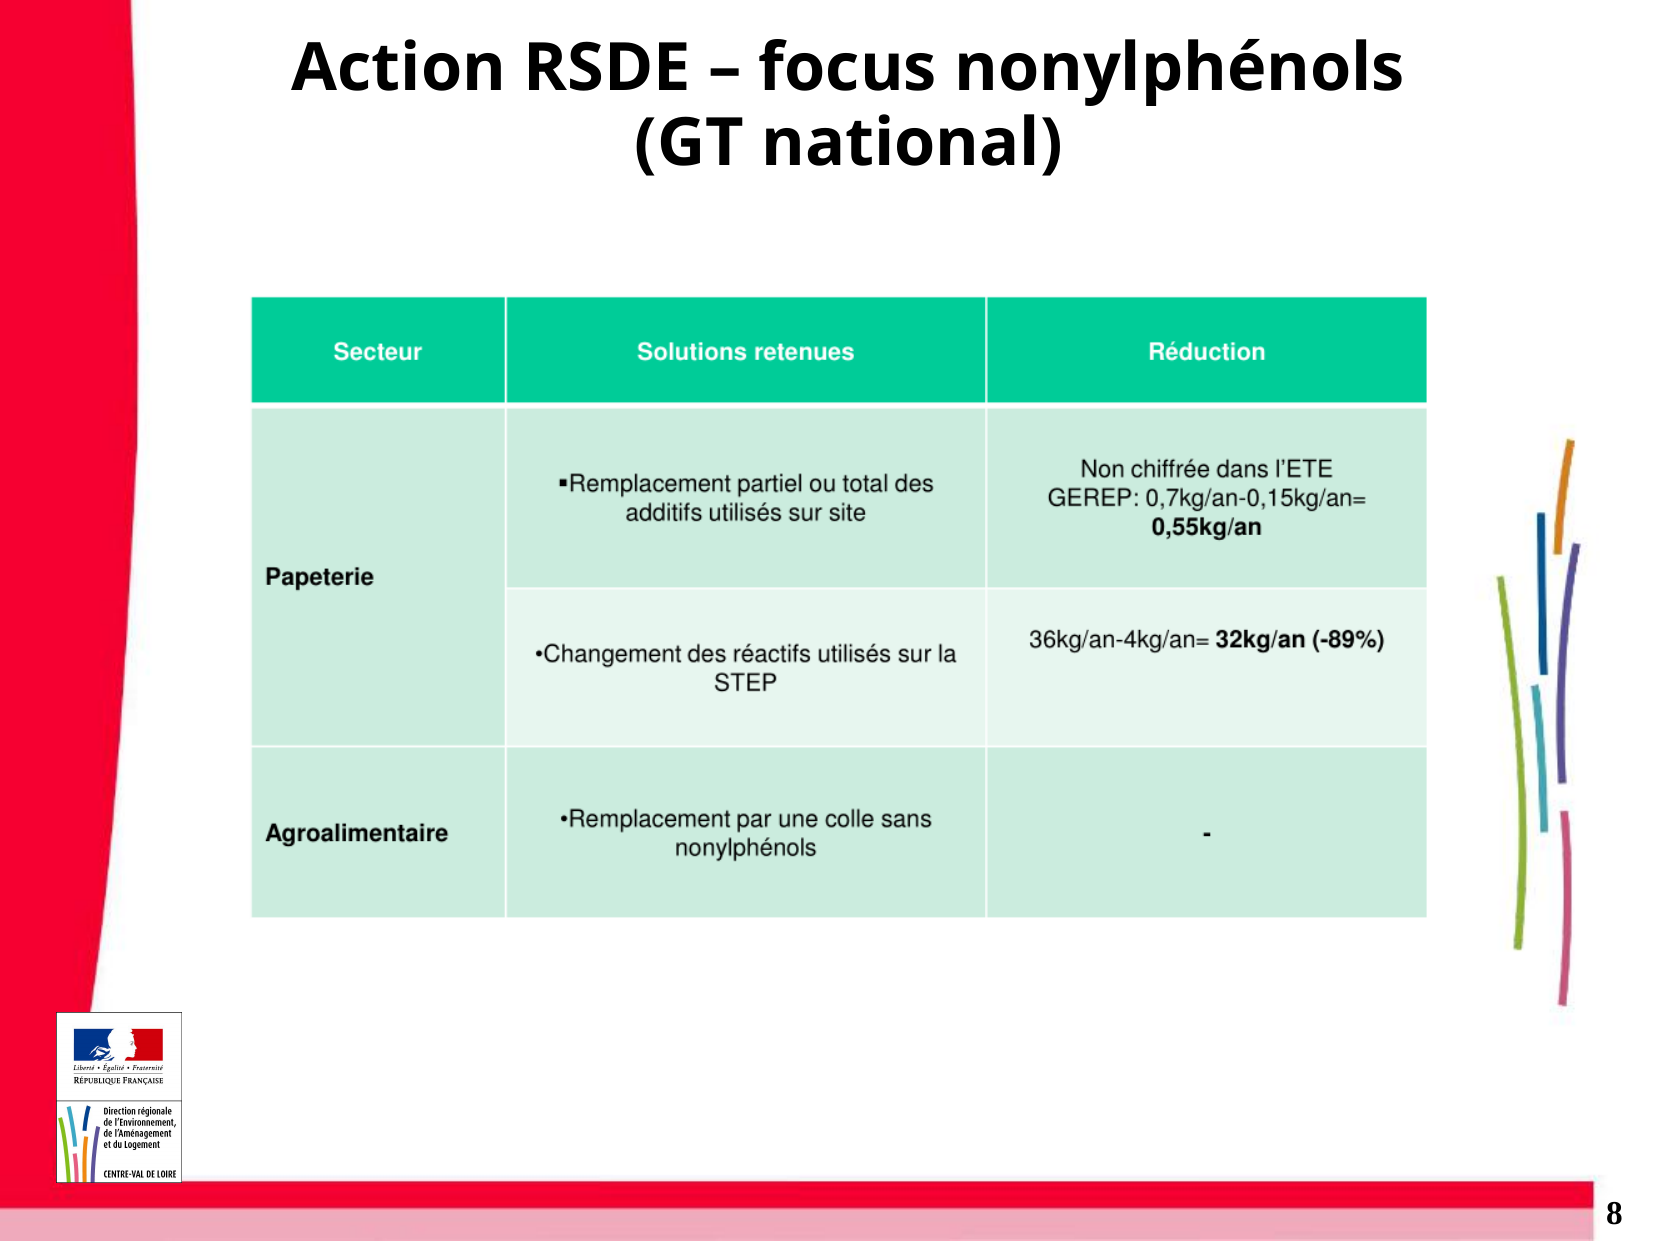

Action RSDE – focus nonylphénols
(GT national)
8